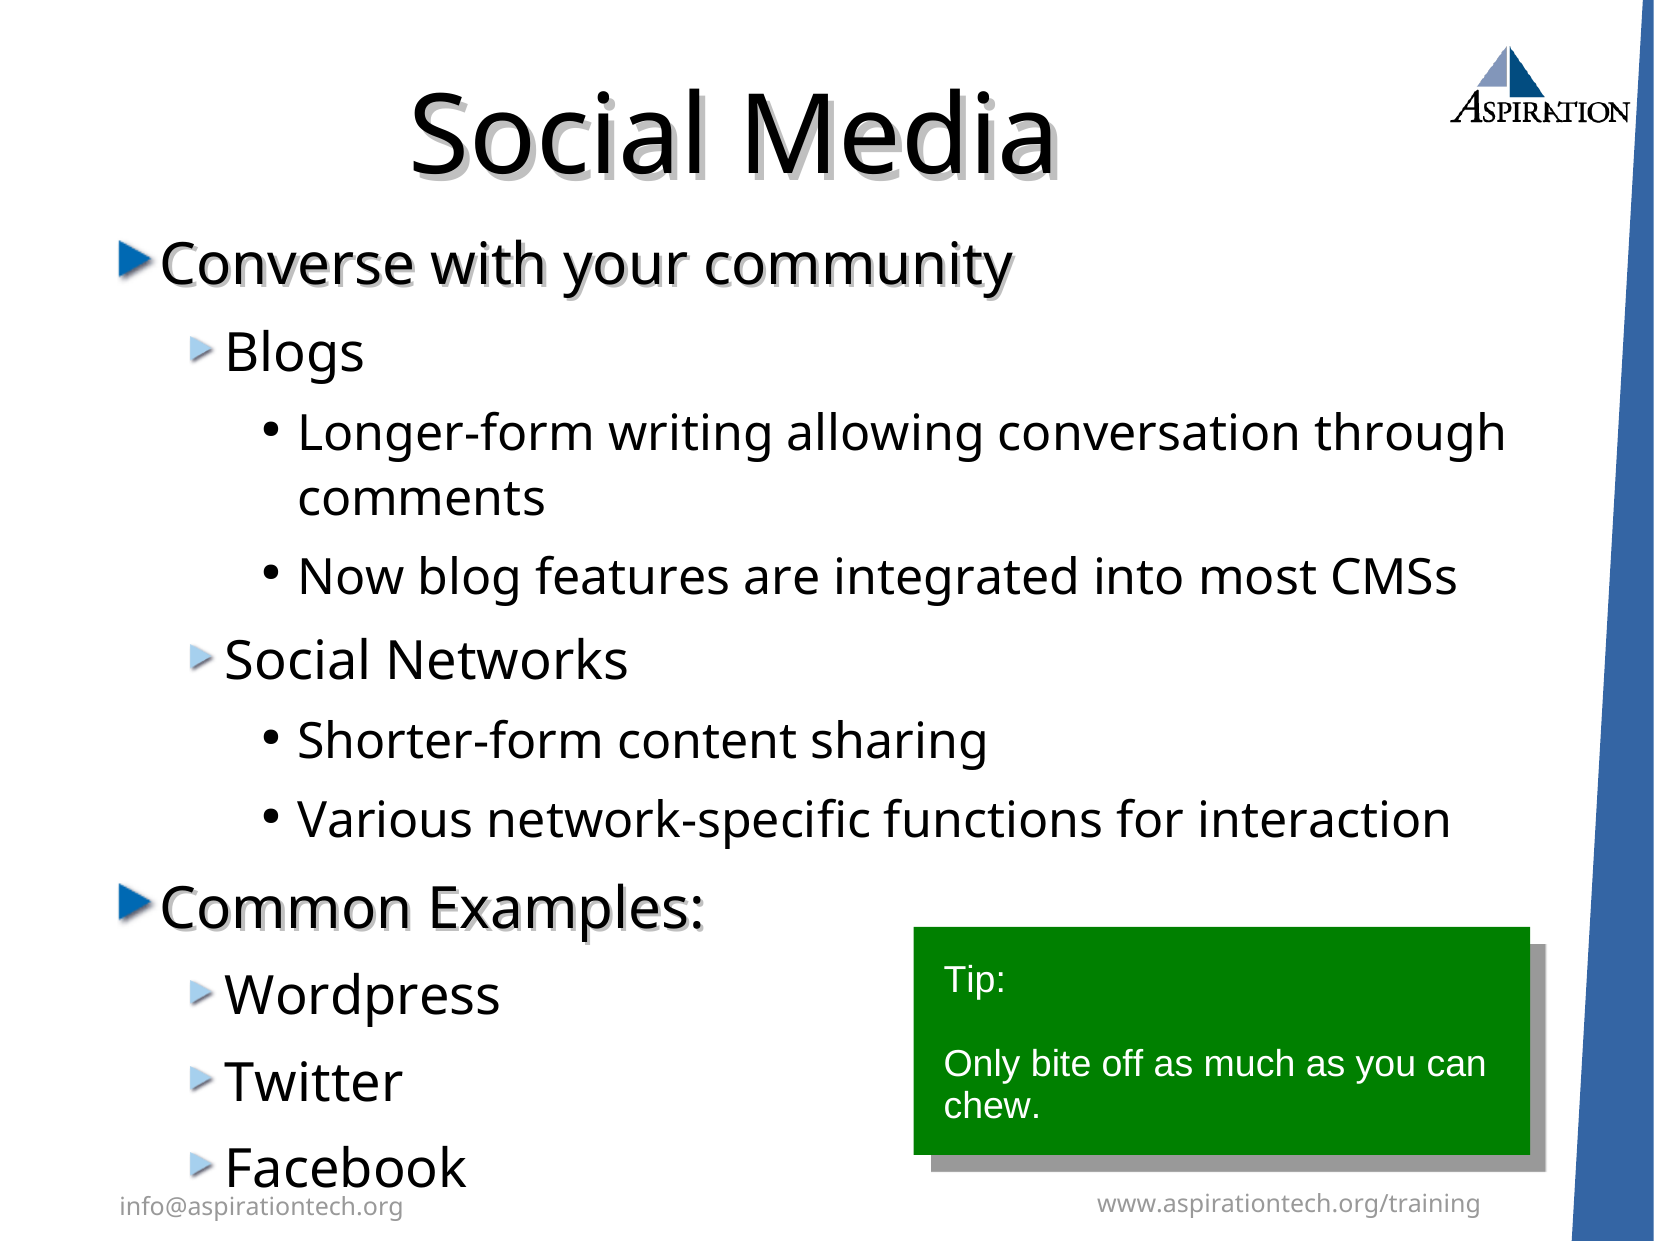

# Social Media
Converse with your community
Blogs
Longer-form writing allowing conversation through comments
Now blog features are integrated into most CMSs
Social Networks
Shorter-form content sharing
Various network-specific functions for interaction
Common Examples:
Wordpress
Twitter
Facebook
Tip:
Only bite off as much as you can chew.